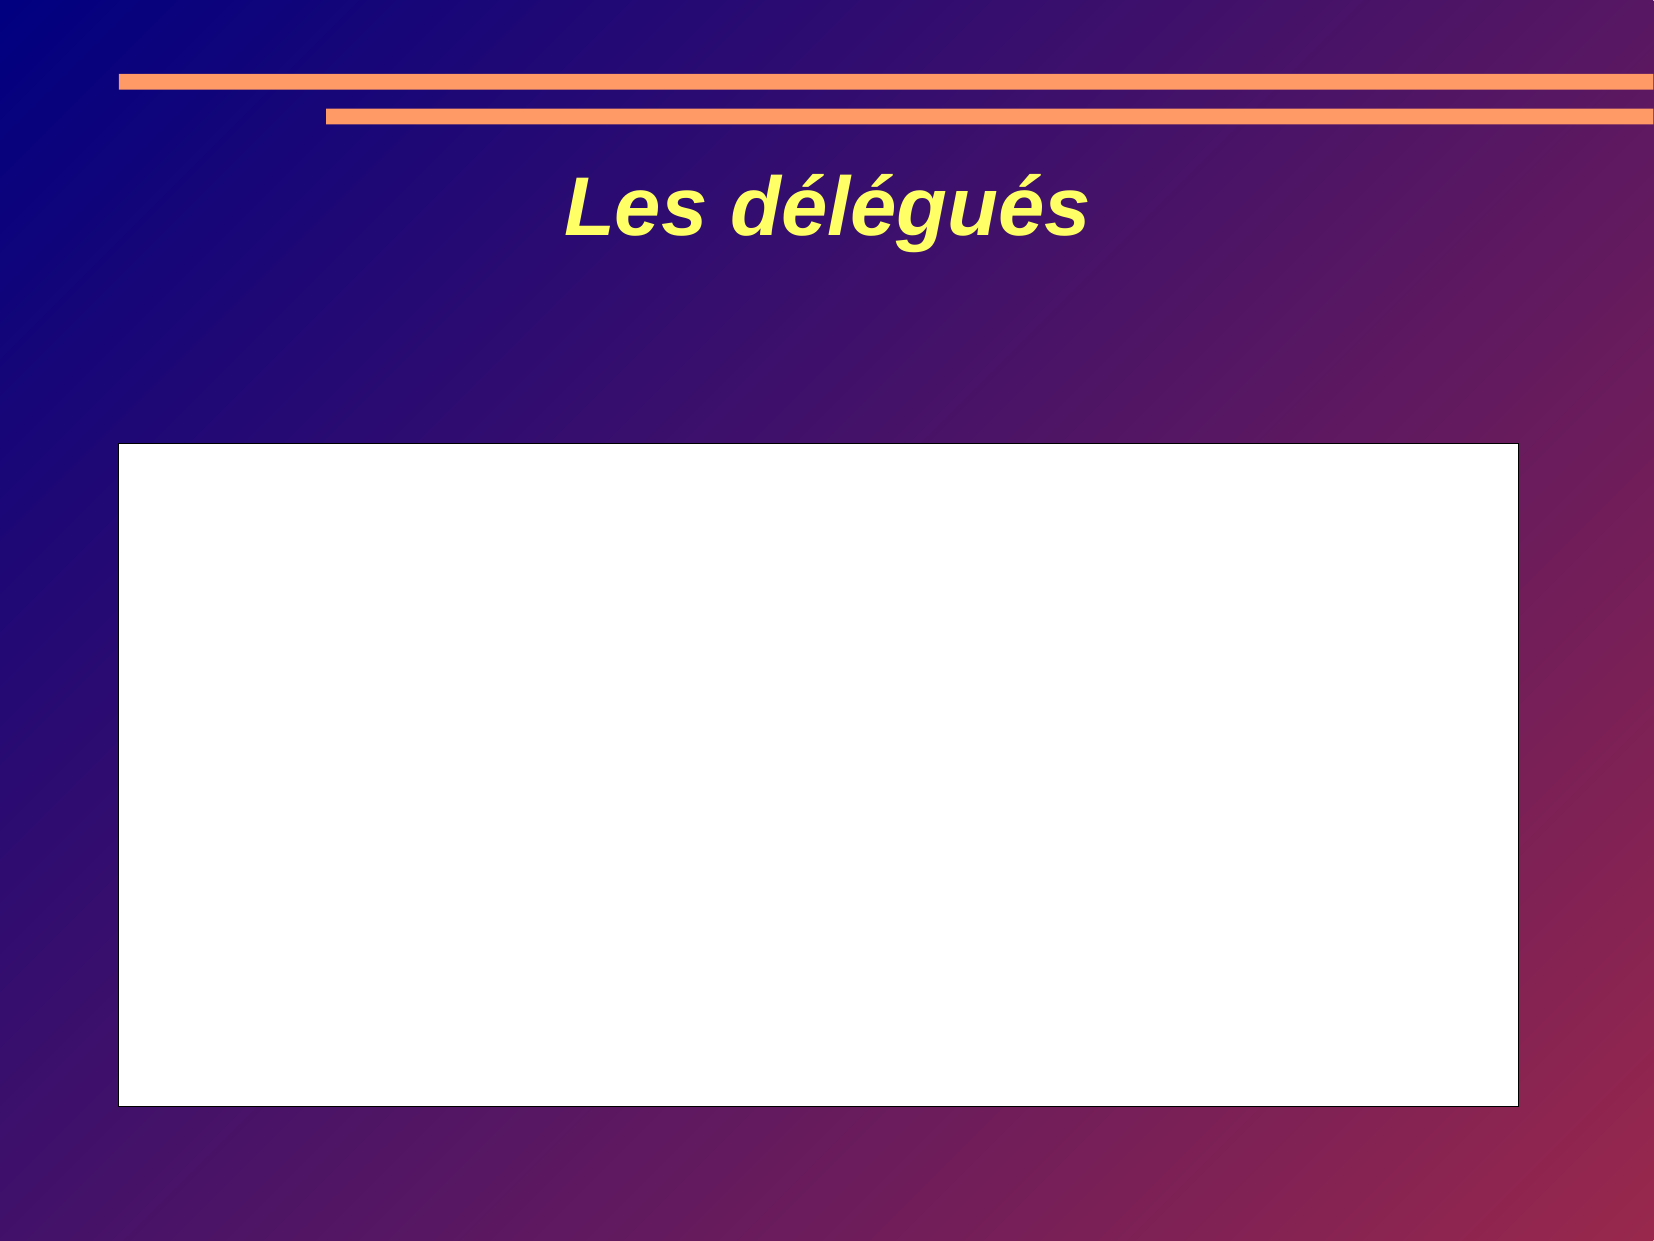

# Les délégués
	class CArithmetique
	{
		static int somme(int i, int j) { return i + j; }
		static int soustraction(int i, int j) { return i - j; }
		static int multiplication(int i, int j) { return i * j; }
		// Tableau d'opérations :
		delegate int operation(int i, int j);
		operation[] ops = new operation[3] { somme, soustraction,
			multiplication };
		// Utilisation :
		public static int calcule(int i, int j, int op)
		{
			return ops[op](i, j);
		}
	}